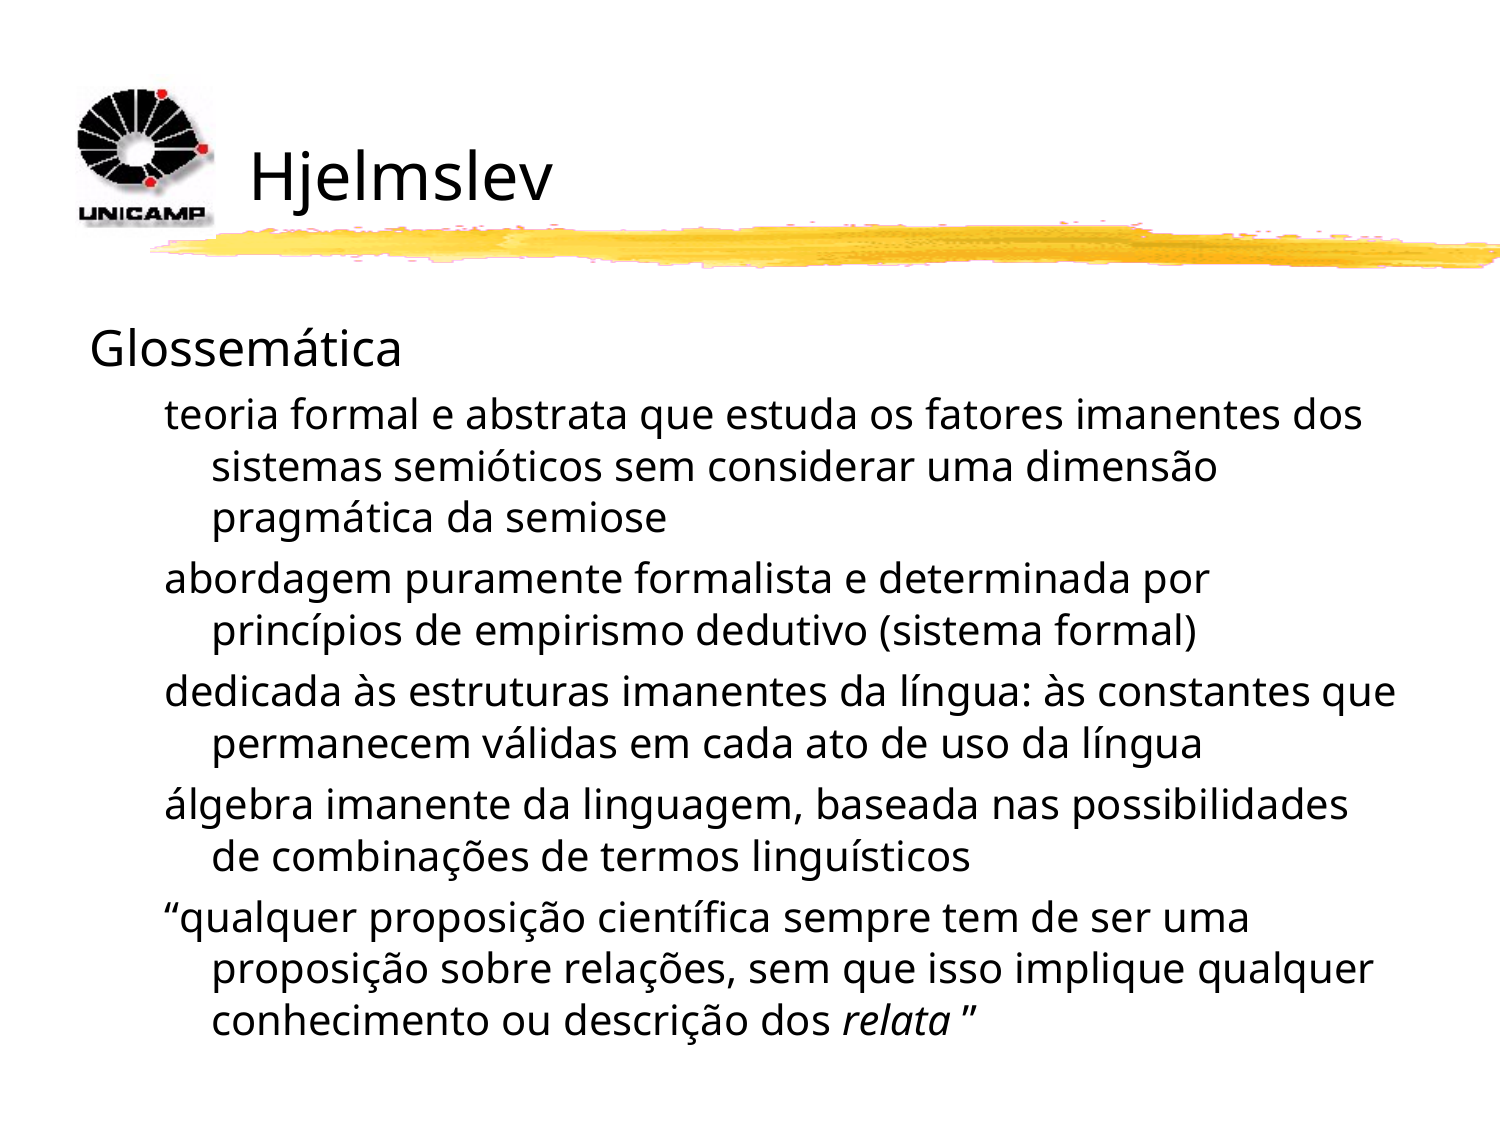

# Hjelmslev
Glossemática
teoria formal e abstrata que estuda os fatores imanentes dos sistemas semióticos sem considerar uma dimensão pragmática da semiose
abordagem puramente formalista e determinada por princípios de empirismo dedutivo (sistema formal)
dedicada às estruturas imanentes da língua: às constantes que permanecem válidas em cada ato de uso da língua
álgebra imanente da linguagem, baseada nas possibilidades de combinações de termos linguísticos
“qualquer proposição científica sempre tem de ser uma proposição sobre relações, sem que isso implique qualquer conhecimento ou descrição dos relata ”